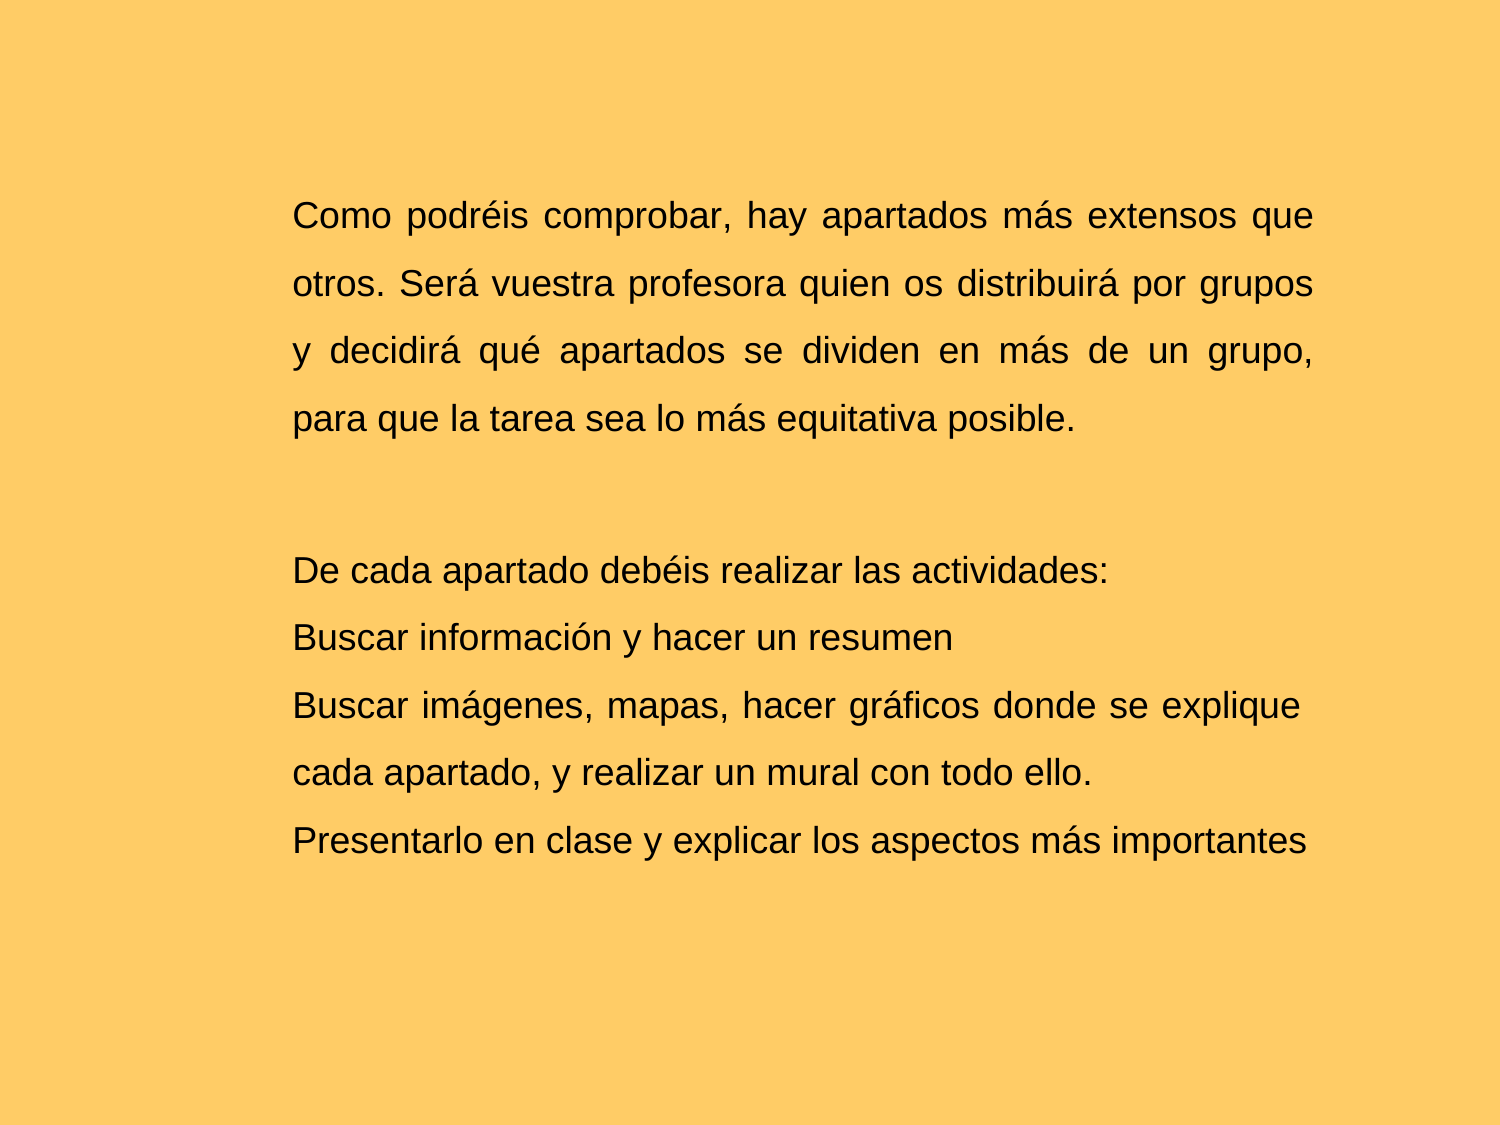

Como podréis comprobar, hay apartados más extensos que otros. Será vuestra profesora quien os distribuirá por grupos y decidirá qué apartados se dividen en más de un grupo, para que la tarea sea lo más equitativa posible.
De cada apartado debéis realizar las actividades:
Buscar información y hacer un resumen
Buscar imágenes, mapas, hacer gráficos donde se explique cada apartado, y realizar un mural con todo ello.
Presentarlo en clase y explicar los aspectos más importantes